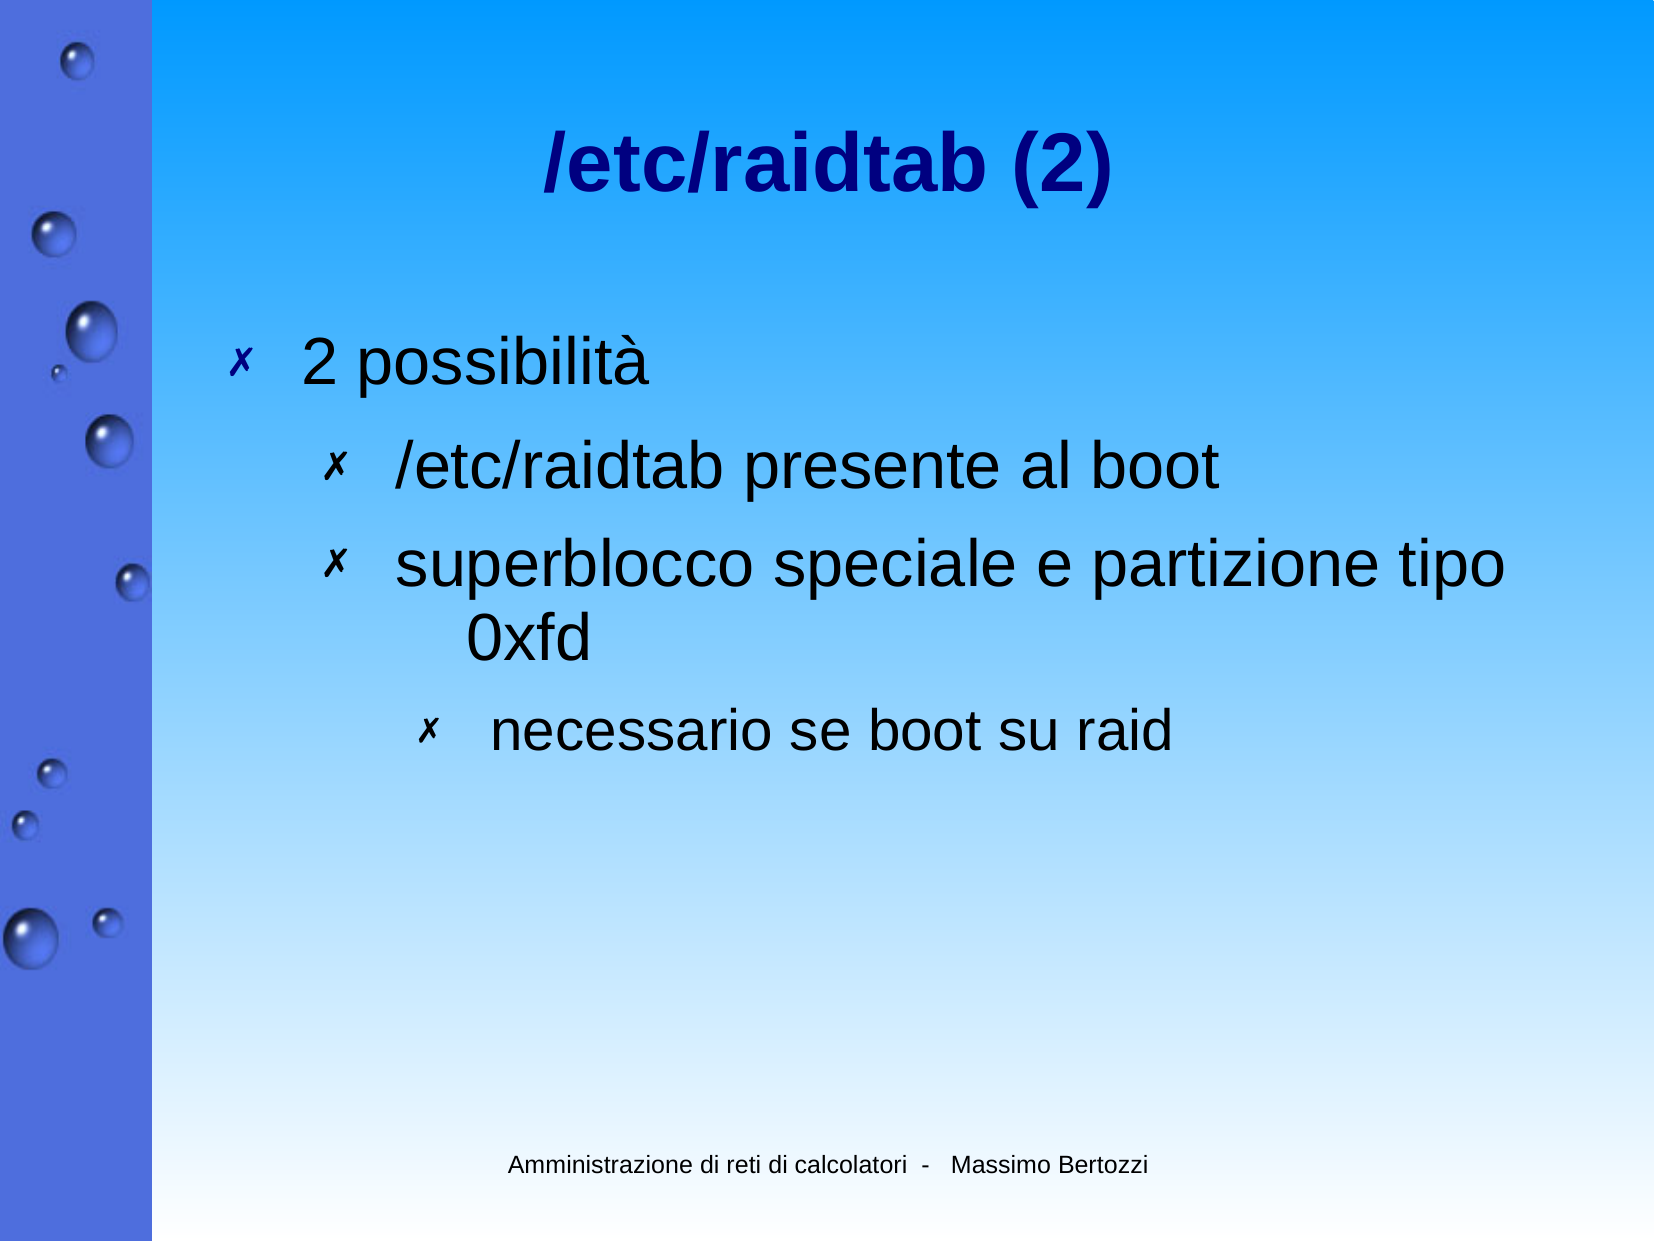

# /etc/raidtab (2)
2 possibilità
/etc/raidtab presente al boot
superblocco speciale e partizione tipo 0xfd
necessario se boot su raid